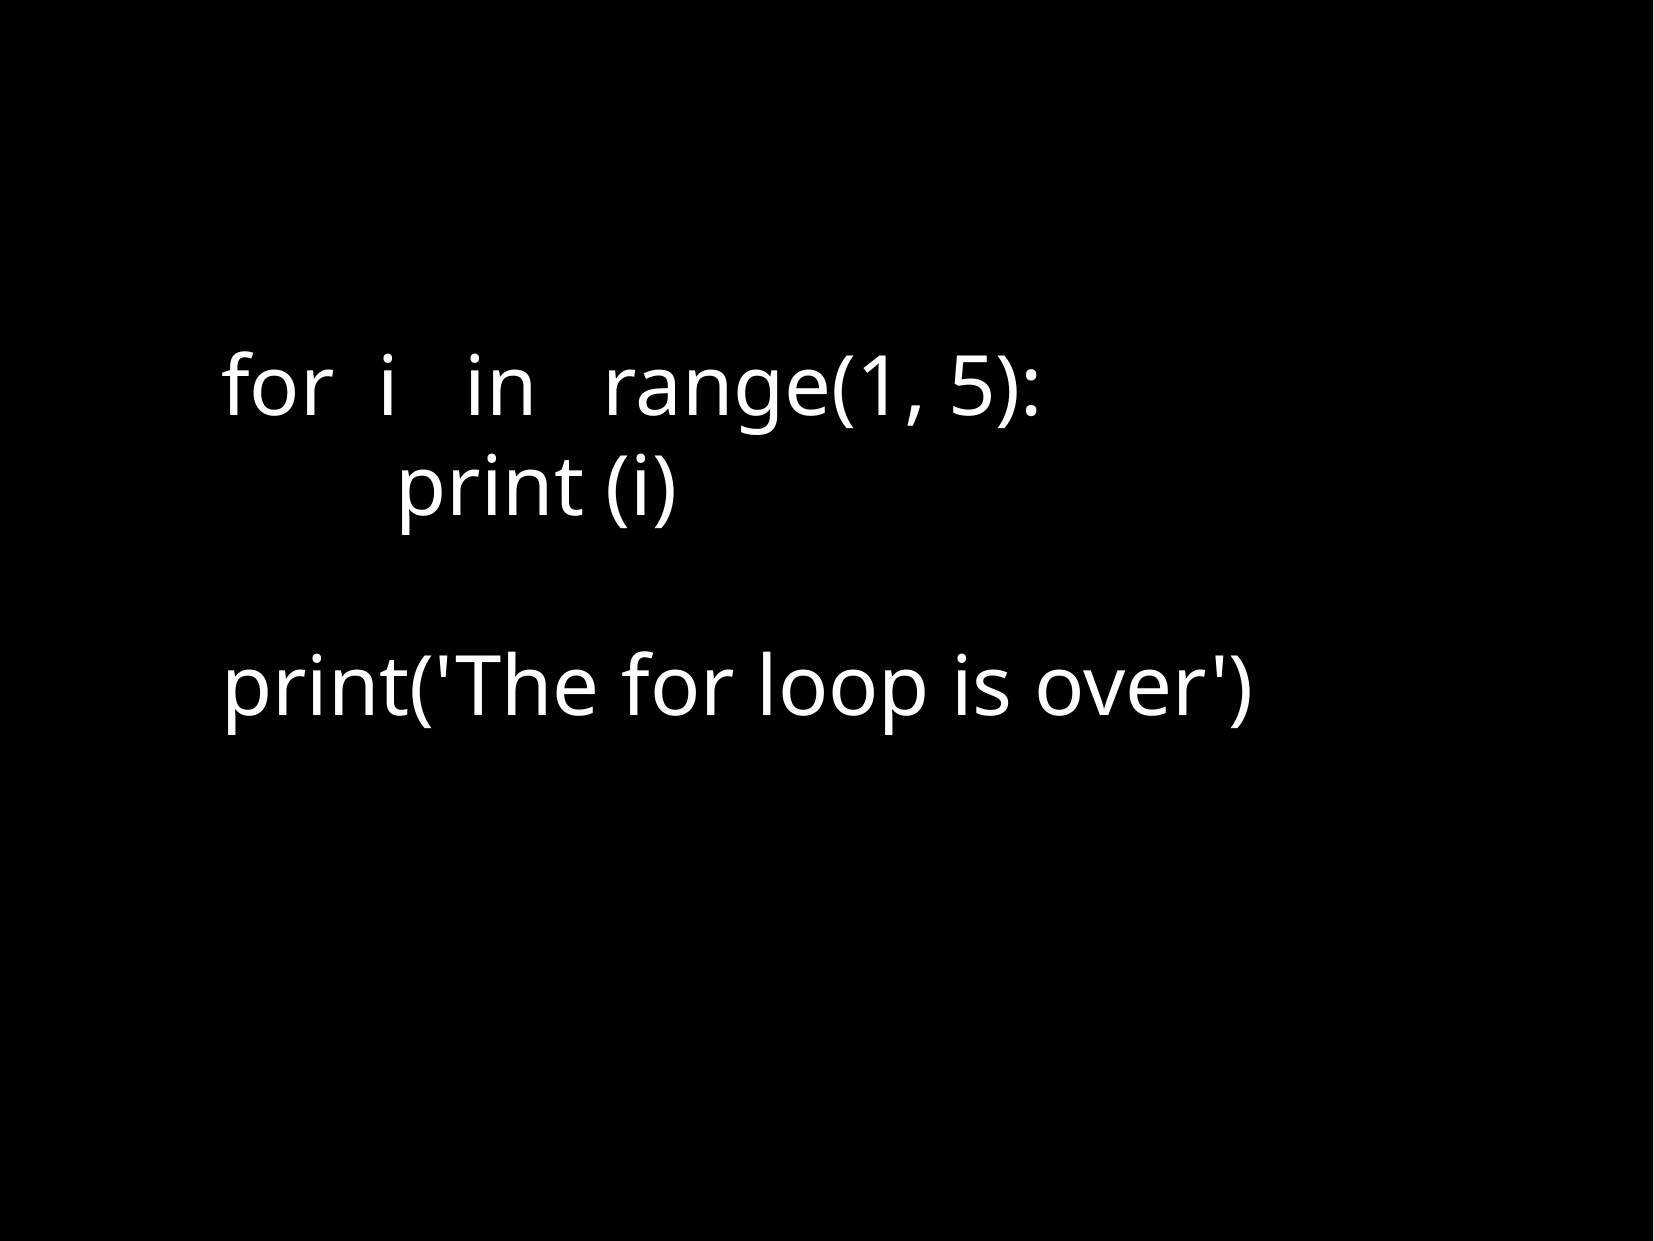

for i in range(1, 5):
 print (i)
print('The for loop is over')